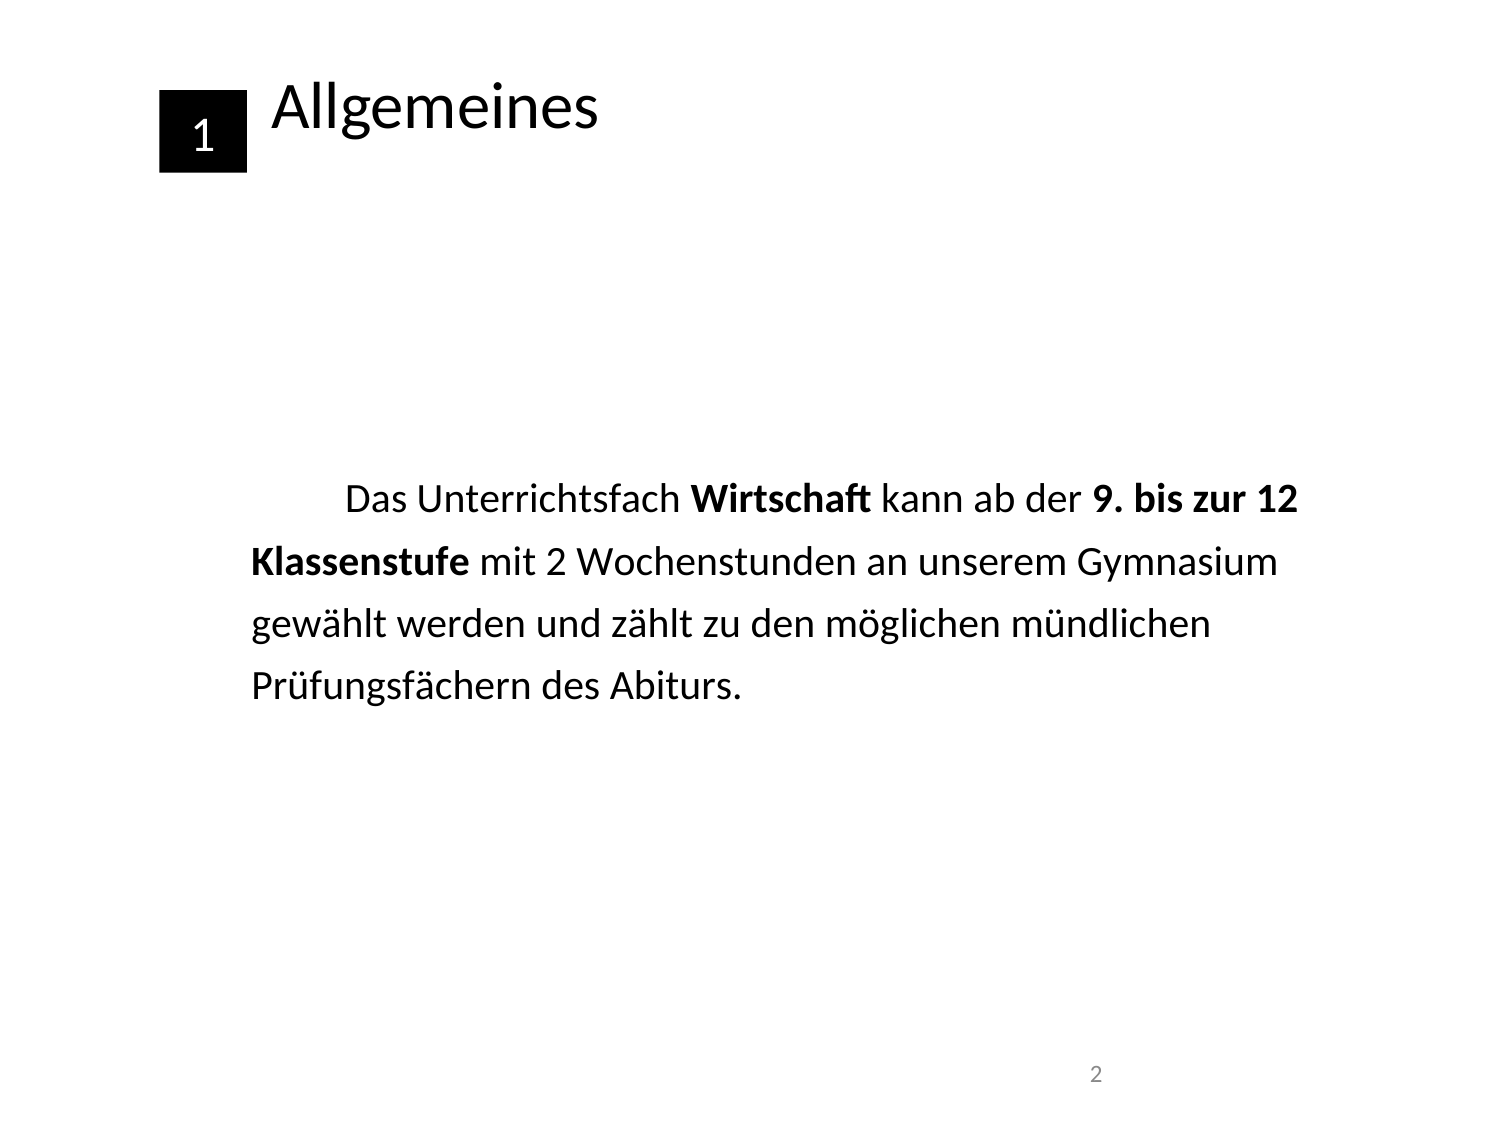

Allgemeines
1
# Das Unterrichtsfach Wirtschaft kann ab der 9. bis zur 12 Klassenstufe mit 2 Wochenstunden an unserem Gymnasium gewählt werden und zählt zu den möglichen mündlichen Prüfungsfächern des Abiturs.
2